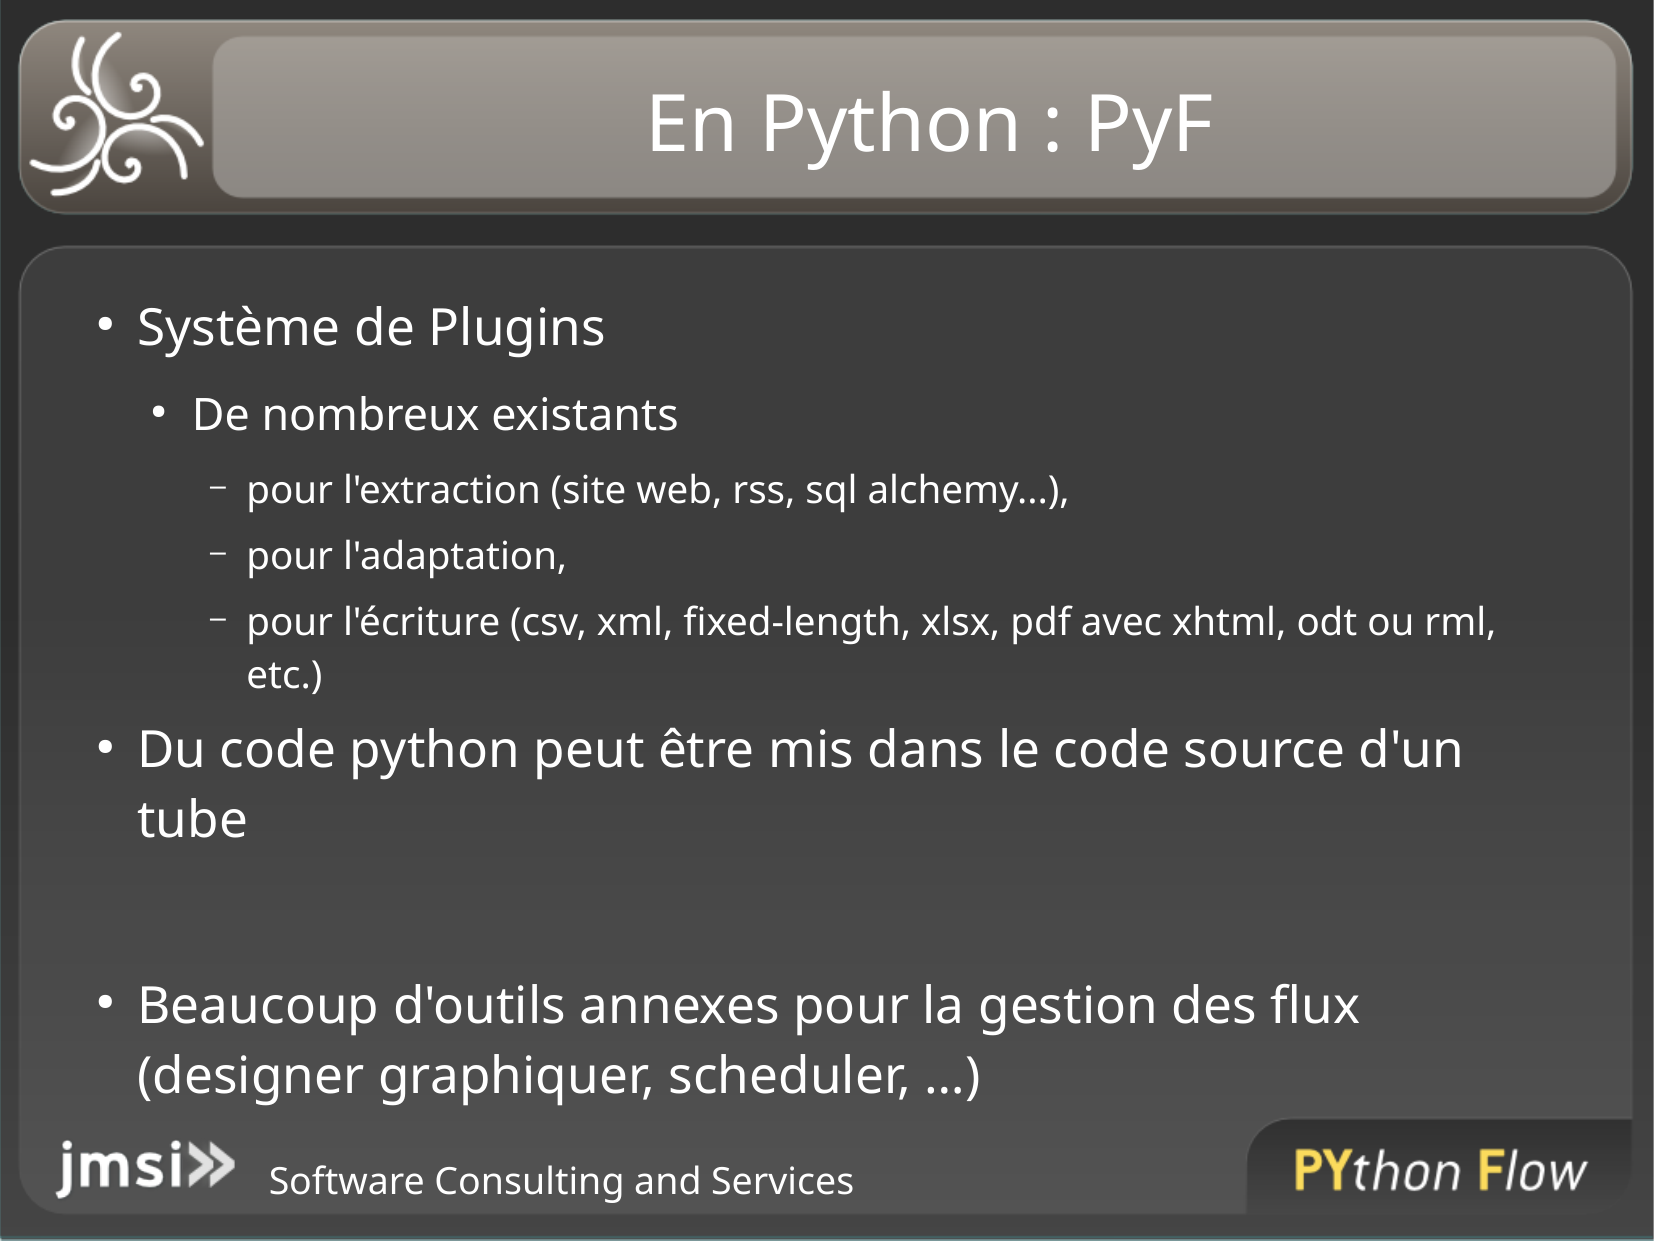

# En Python : PyF
Système de Plugins
De nombreux existants
pour l'extraction (site web, rss, sql alchemy...),
pour l'adaptation,
pour l'écriture (csv, xml, fixed-length, xlsx, pdf avec xhtml, odt ou rml, etc.)
Du code python peut être mis dans le code source d'un tube
Beaucoup d'outils annexes pour la gestion des flux (designer graphiquer, scheduler, …)